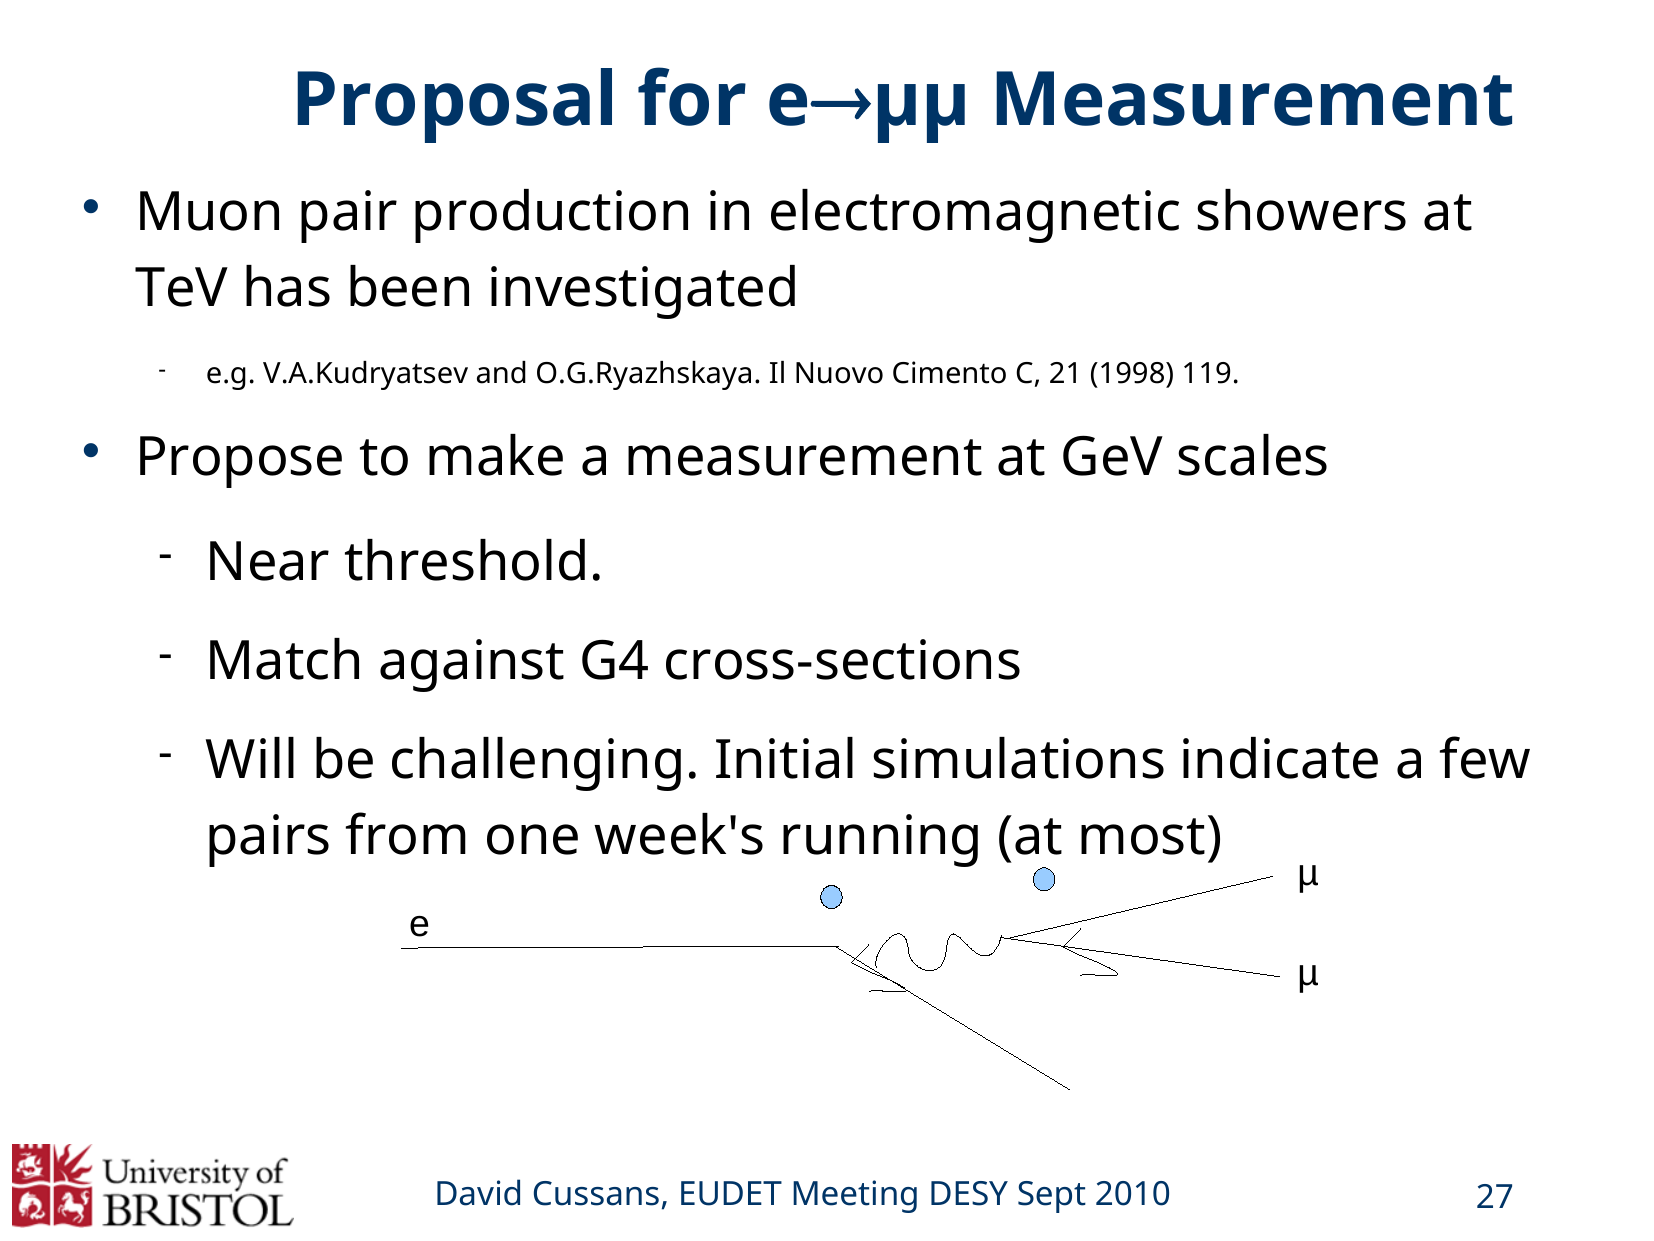

# Proposal for eμμ Measurement
Muon pair production in electromagnetic showers at TeV has been investigated
e.g. V.A.Kudryatsev and O.G.Ryazhskaya. Il Nuovo Cimento C, 21 (1998) 119.
Propose to make a measurement at GeV scales
Near threshold.
Match against G4 cross-sections
Will be challenging. Initial simulations indicate a few pairs from one week's running (at most)
µ
e
µ